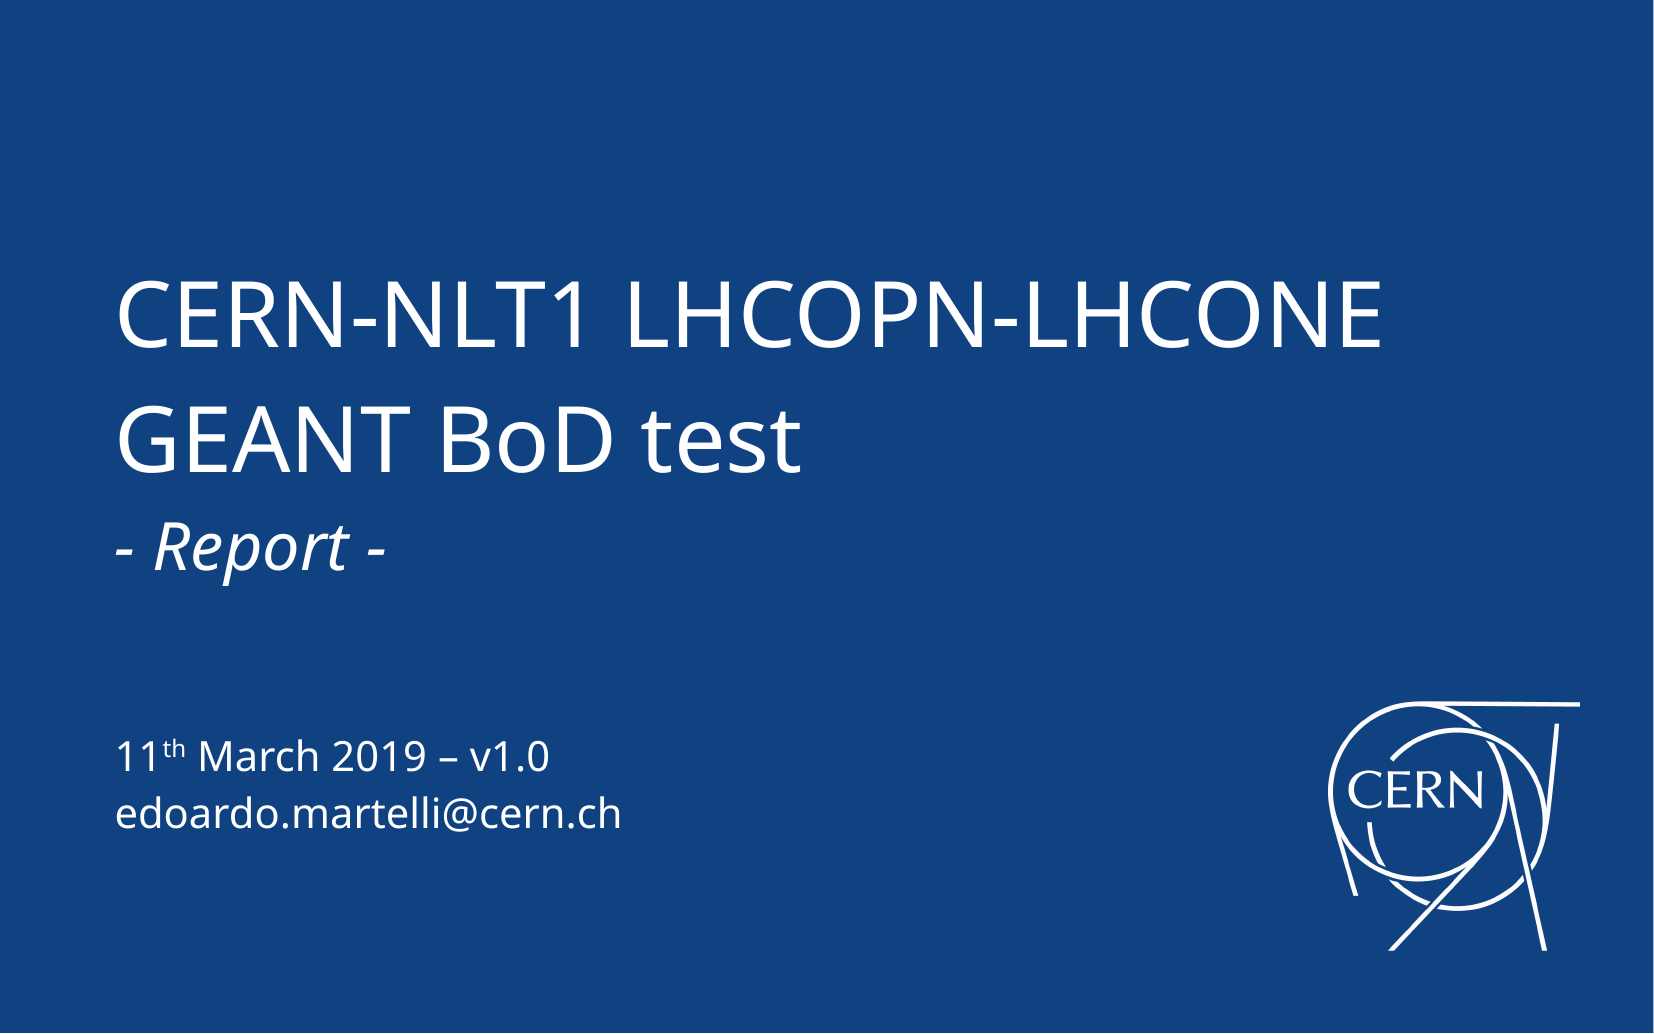

# CERN-NLT1 LHCOPN-LHCONE GEANT BoD test - Report - 11th March 2019 – v1.0 edoardo.martelli@cern.ch